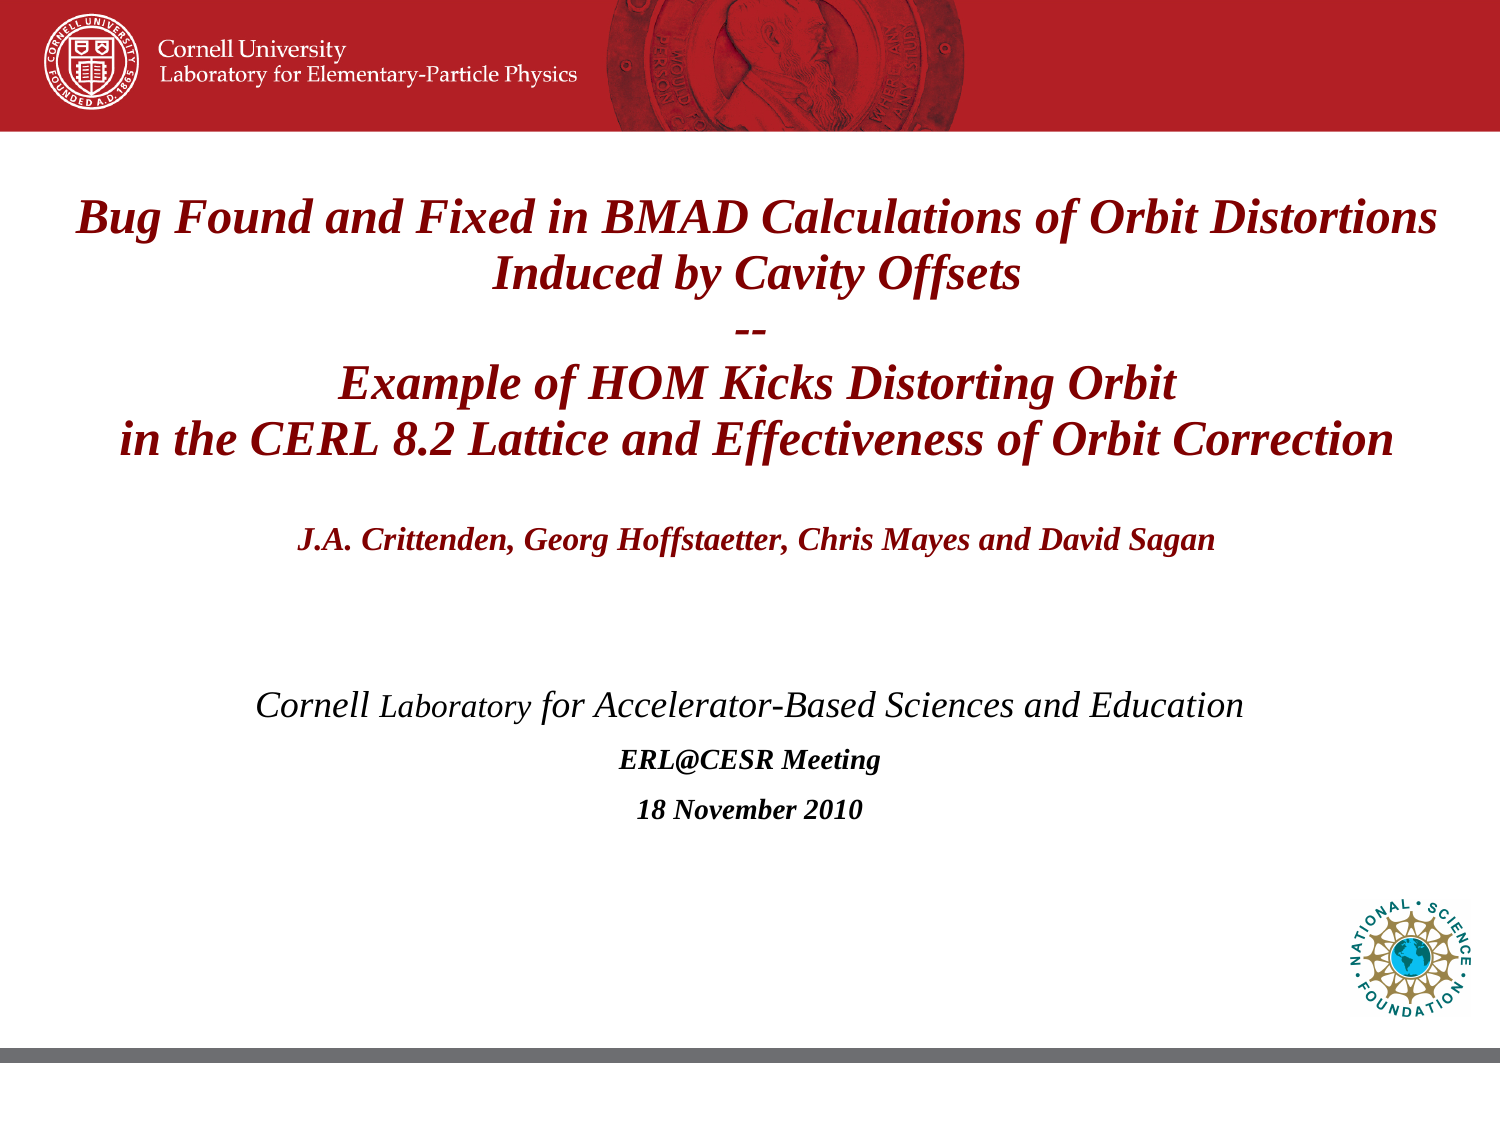

# Bug Found and Fixed in BMAD Calculations of Orbit Distortions Induced by Cavity Offsets -- Example of HOM Kicks Distorting Orbit in the CERL 8.2 Lattice and Effectiveness of Orbit Correction J.A. Crittenden, Georg Hoffstaetter, Chris Mayes and David Sagan
Cornell Laboratory for Accelerator-Based Sciences and Education
ERL@CESR Meeting
18 November 2010